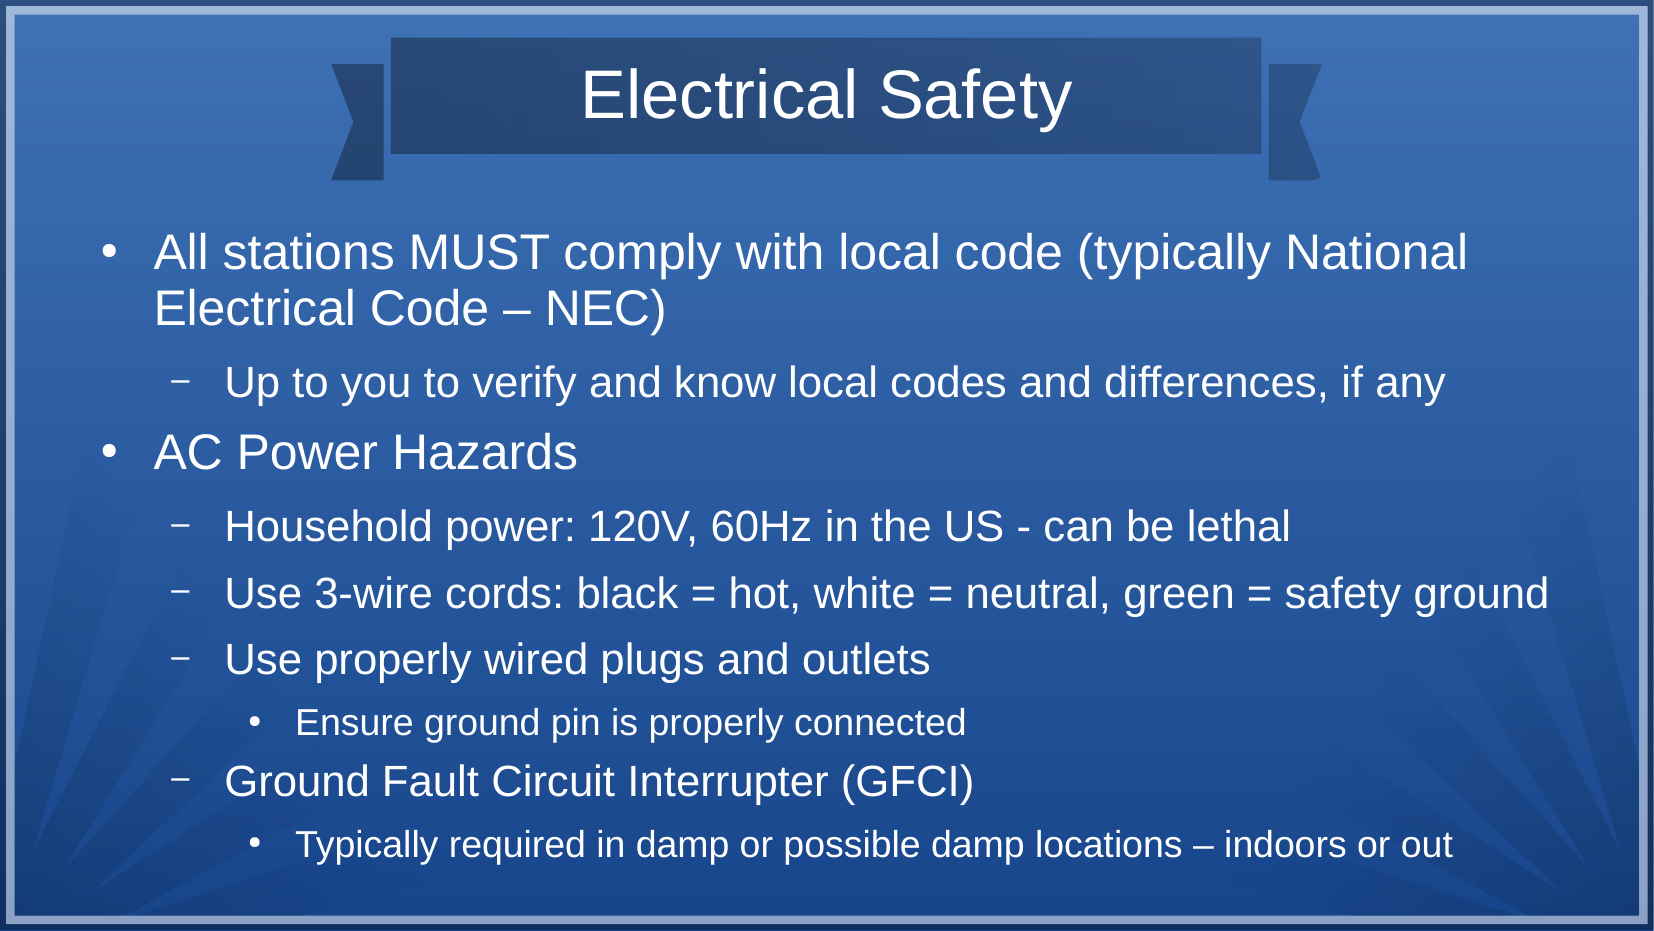

# Electrical Safety
All stations MUST comply with local code (typically National Electrical Code – NEC)
Up to you to verify and know local codes and differences, if any
AC Power Hazards
Household power: 120V, 60Hz in the US - can be lethal
Use 3-wire cords: black = hot, white = neutral, green = safety ground
Use properly wired plugs and outlets
Ensure ground pin is properly connected
Ground Fault Circuit Interrupter (GFCI)
Typically required in damp or possible damp locations – indoors or out